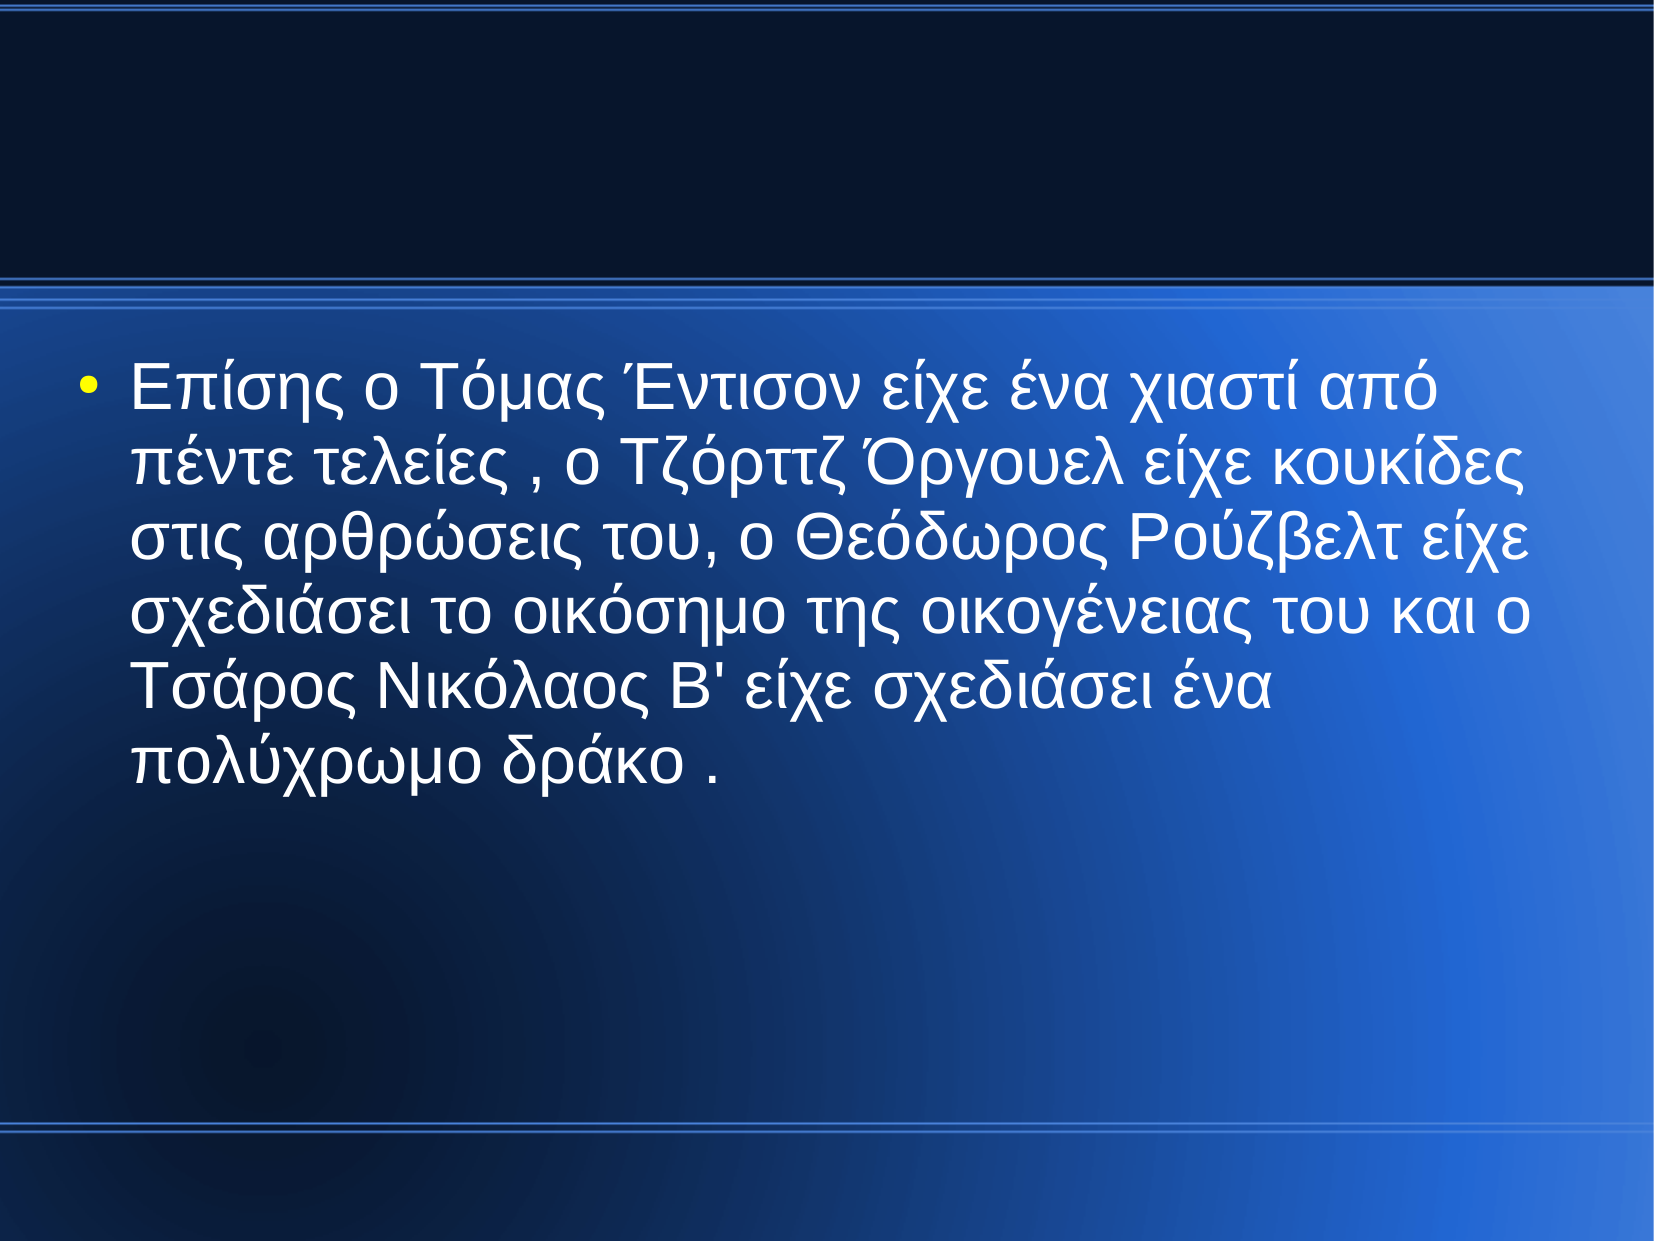

#
Επίσης ο Τόμας Έντισον είχε ένα χιαστί από πέντε τελείες , ο Τζόρττζ Όργουελ είχε κουκίδες στις αρθρώσεις του, ο Θεόδωρος Ρούζβελτ είχε σχεδιάσει το οικόσημο της οικογένειας του και ο Τσάρος Νικόλαος Β' είχε σχεδιάσει ένα πολύχρωμο δράκο .